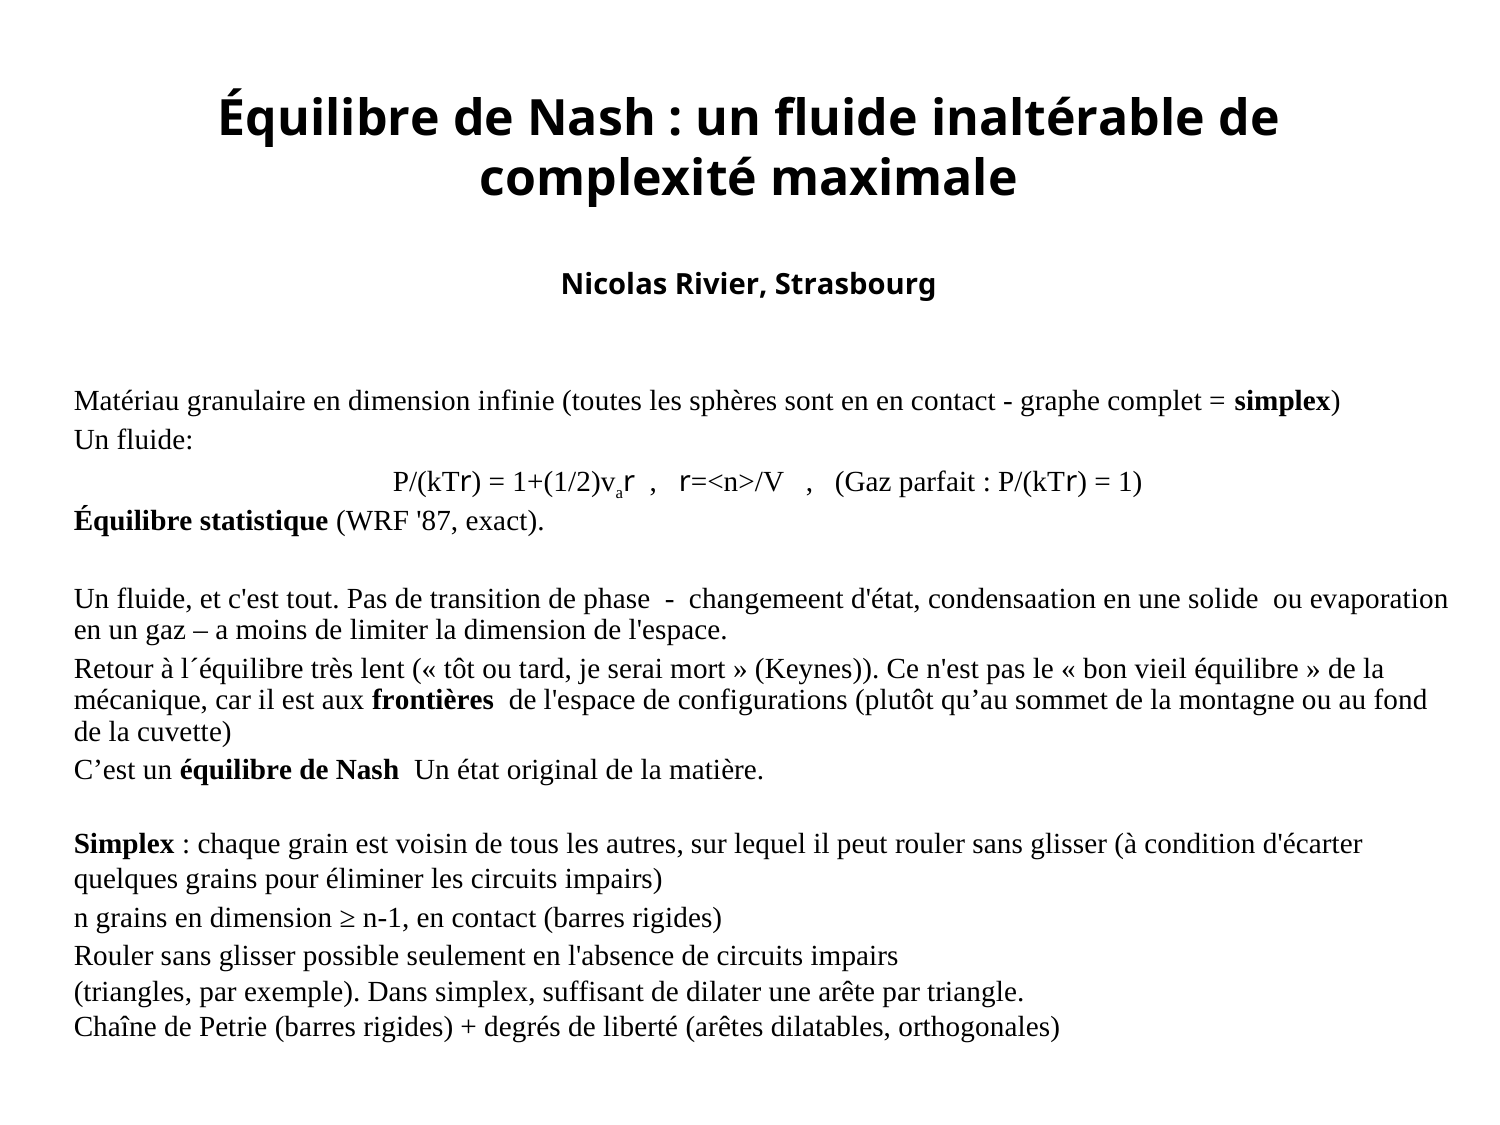

# Équilibre de Nash : un fluide inaltérable de complexité maximale Nicolas Rivier, Strasbourg
Matériau granulaire en dimension infinie (toutes les sphères sont en en contact - graphe complet = simplex)
Un fluide:
P/(kTr) = 1+(1/2)var , r=<n>/V , (Gaz parfait : P/(kTr) = 1)
Équilibre statistique (WRF '87, exact).
Un fluide, et c'est tout. Pas de transition de phase - changemeent d'état, condensaation en une solide ou evaporation en un gaz – a moins de limiter la dimension de l'espace.
Retour à l´équilibre très lent (« tôt ou tard, je serai mort » (Keynes)). Ce n'est pas le « bon vieil équilibre » de la mécanique, car il est aux frontières de l'espace de configurations (plutôt qu’au sommet de la montagne ou au fond de la cuvette)
C’est un équilibre de Nash Un état original de la matière.
Simplex : chaque grain est voisin de tous les autres, sur lequel il peut rouler sans glisser (à condition d'écarter quelques grains pour éliminer les circuits impairs)
n grains en dimension ≥ n-1, en contact (barres rigides)
Rouler sans glisser possible seulement en l'absence de circuits impairs
(triangles, par exemple). Dans simplex, suffisant de dilater une arête par triangle.
Chaîne de Petrie (barres rigides) + degrés de liberté (arêtes dilatables, orthogonales)